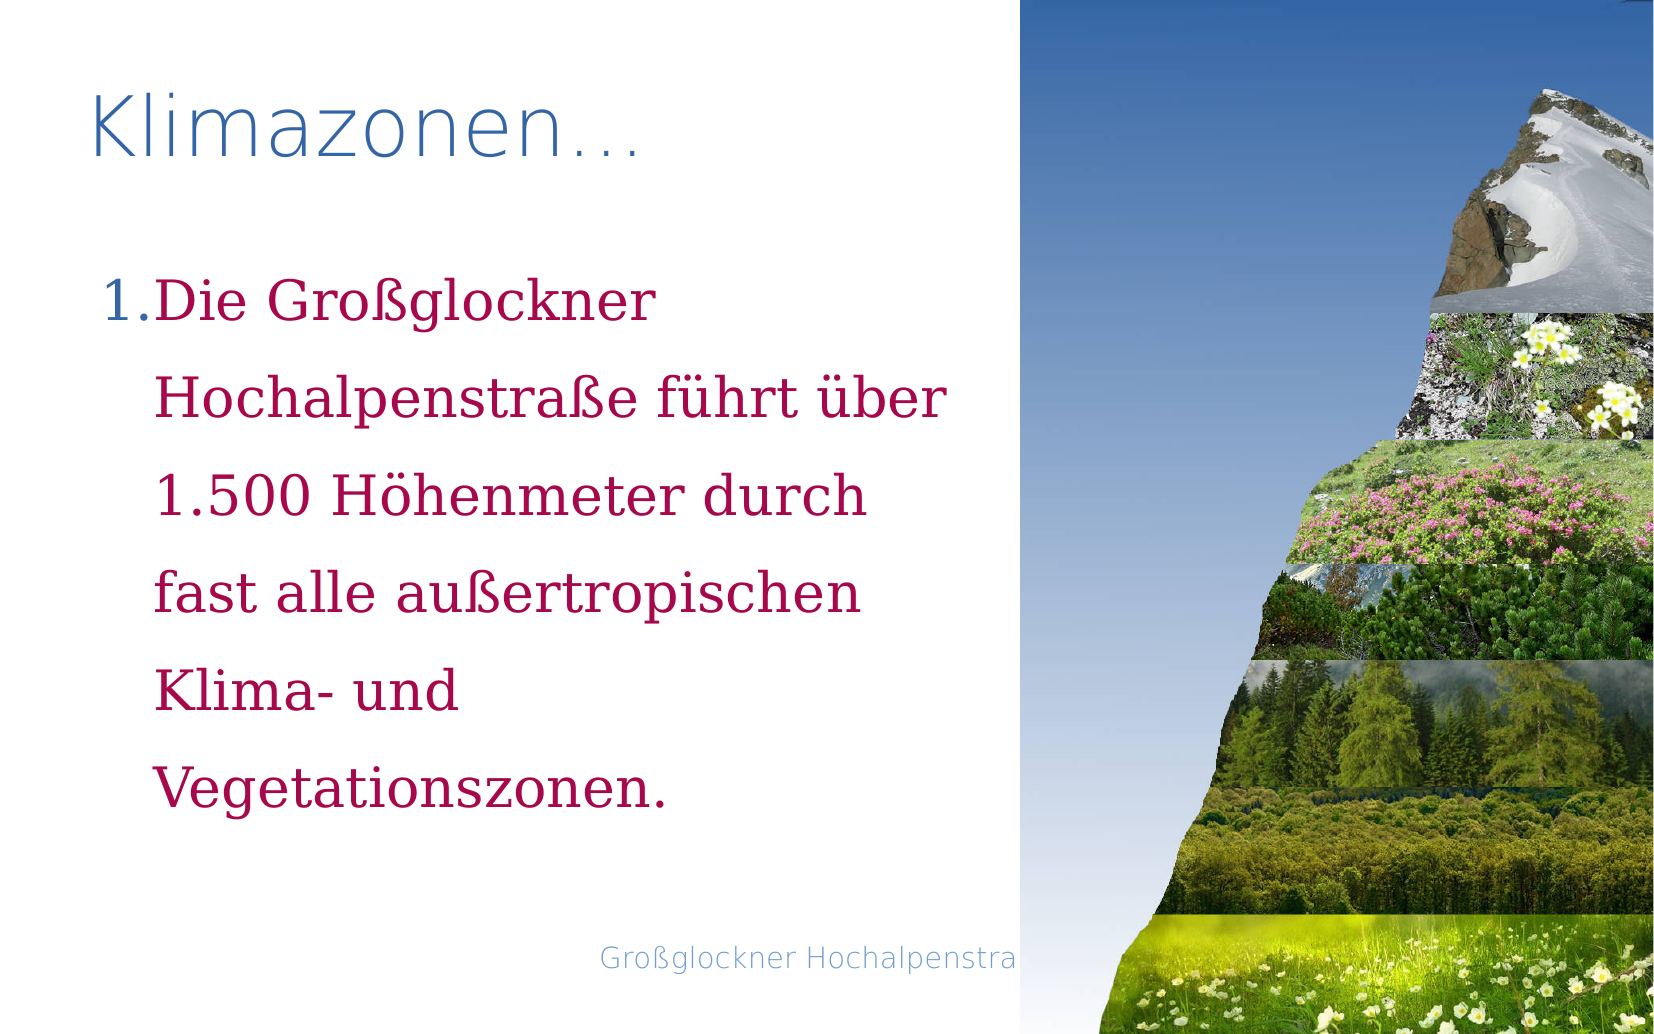

# Klimazonen...
Die Großglockner Hochalpenstraße führt über 1.500 Höhenmeter durch fast alle außertropischen Klima- und Vegetationszonen.
Großglockner Hochalpenstraße
6